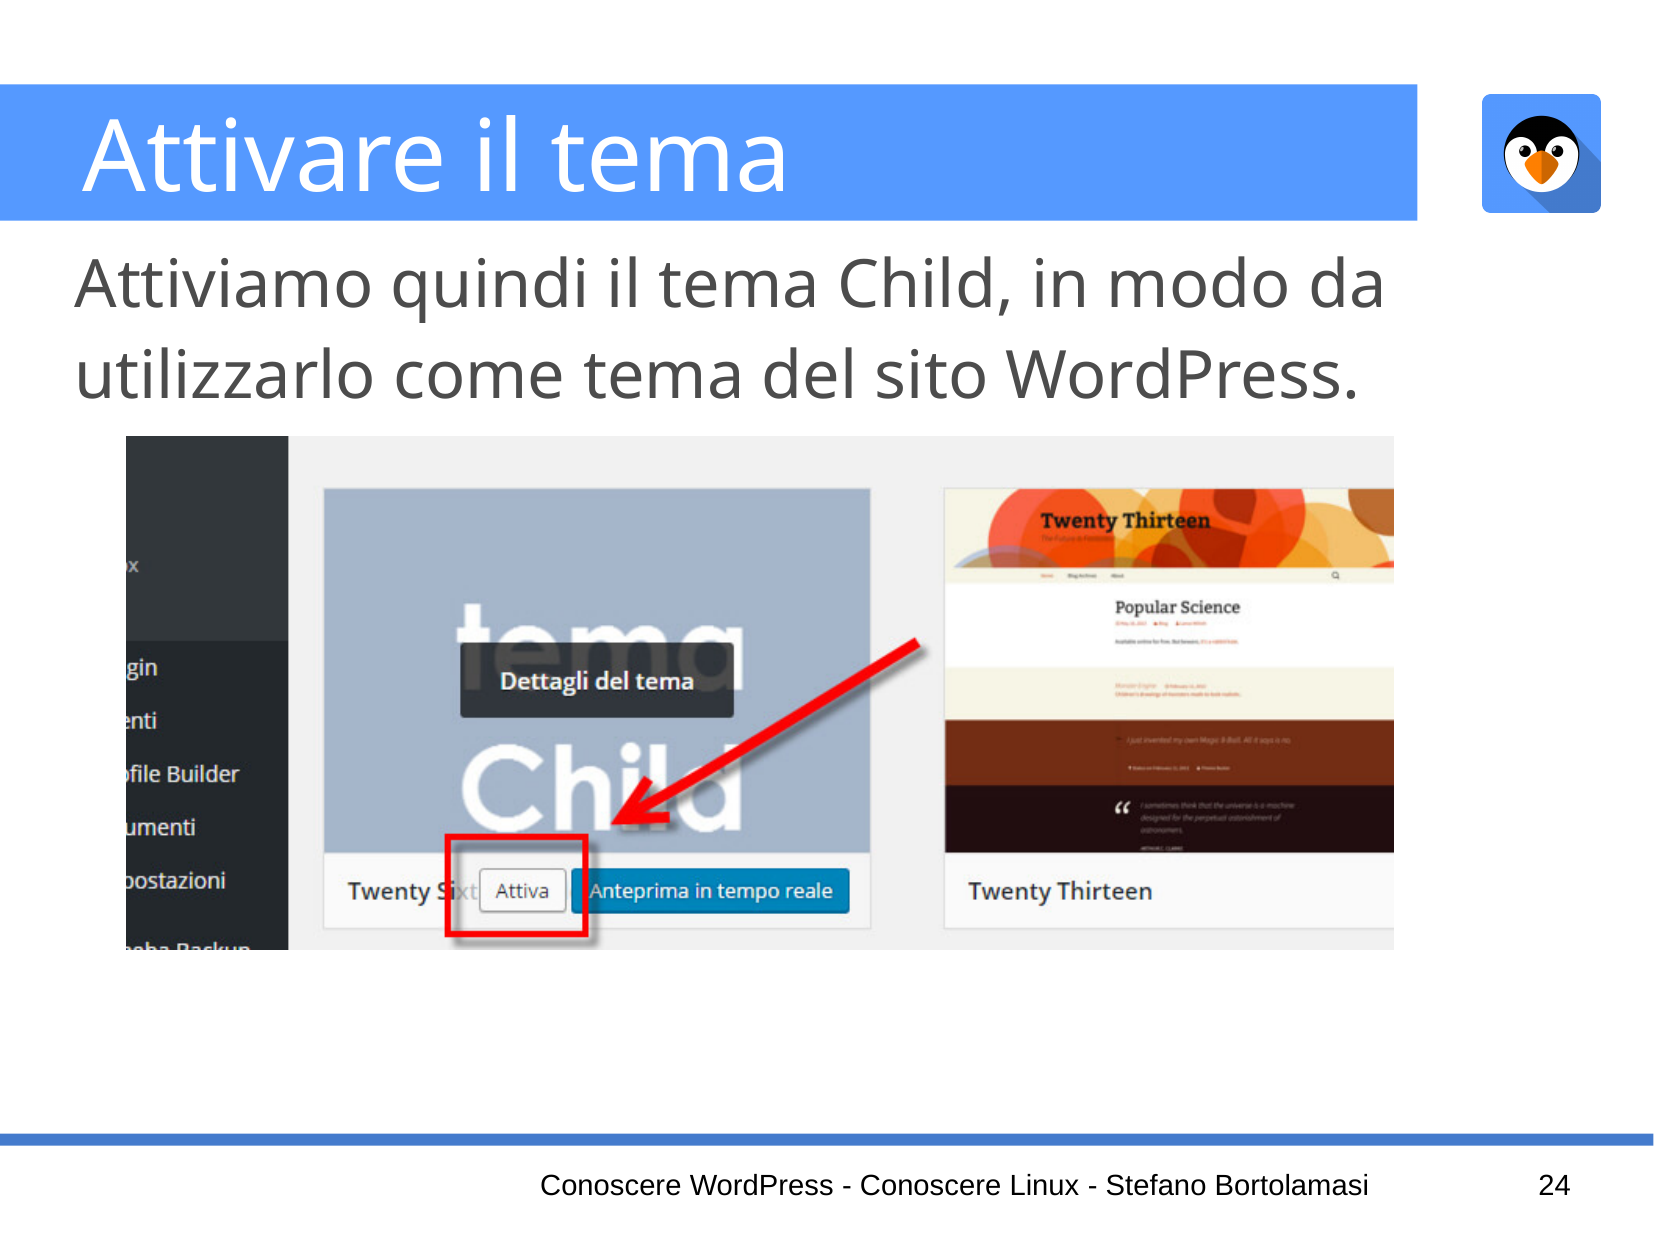

# Attivare il tema
Attiviamo quindi il tema Child, in modo da utilizzarlo come tema del sito WordPress.
Conoscere WordPress - Conoscere Linux - Stefano Bortolamasi
24